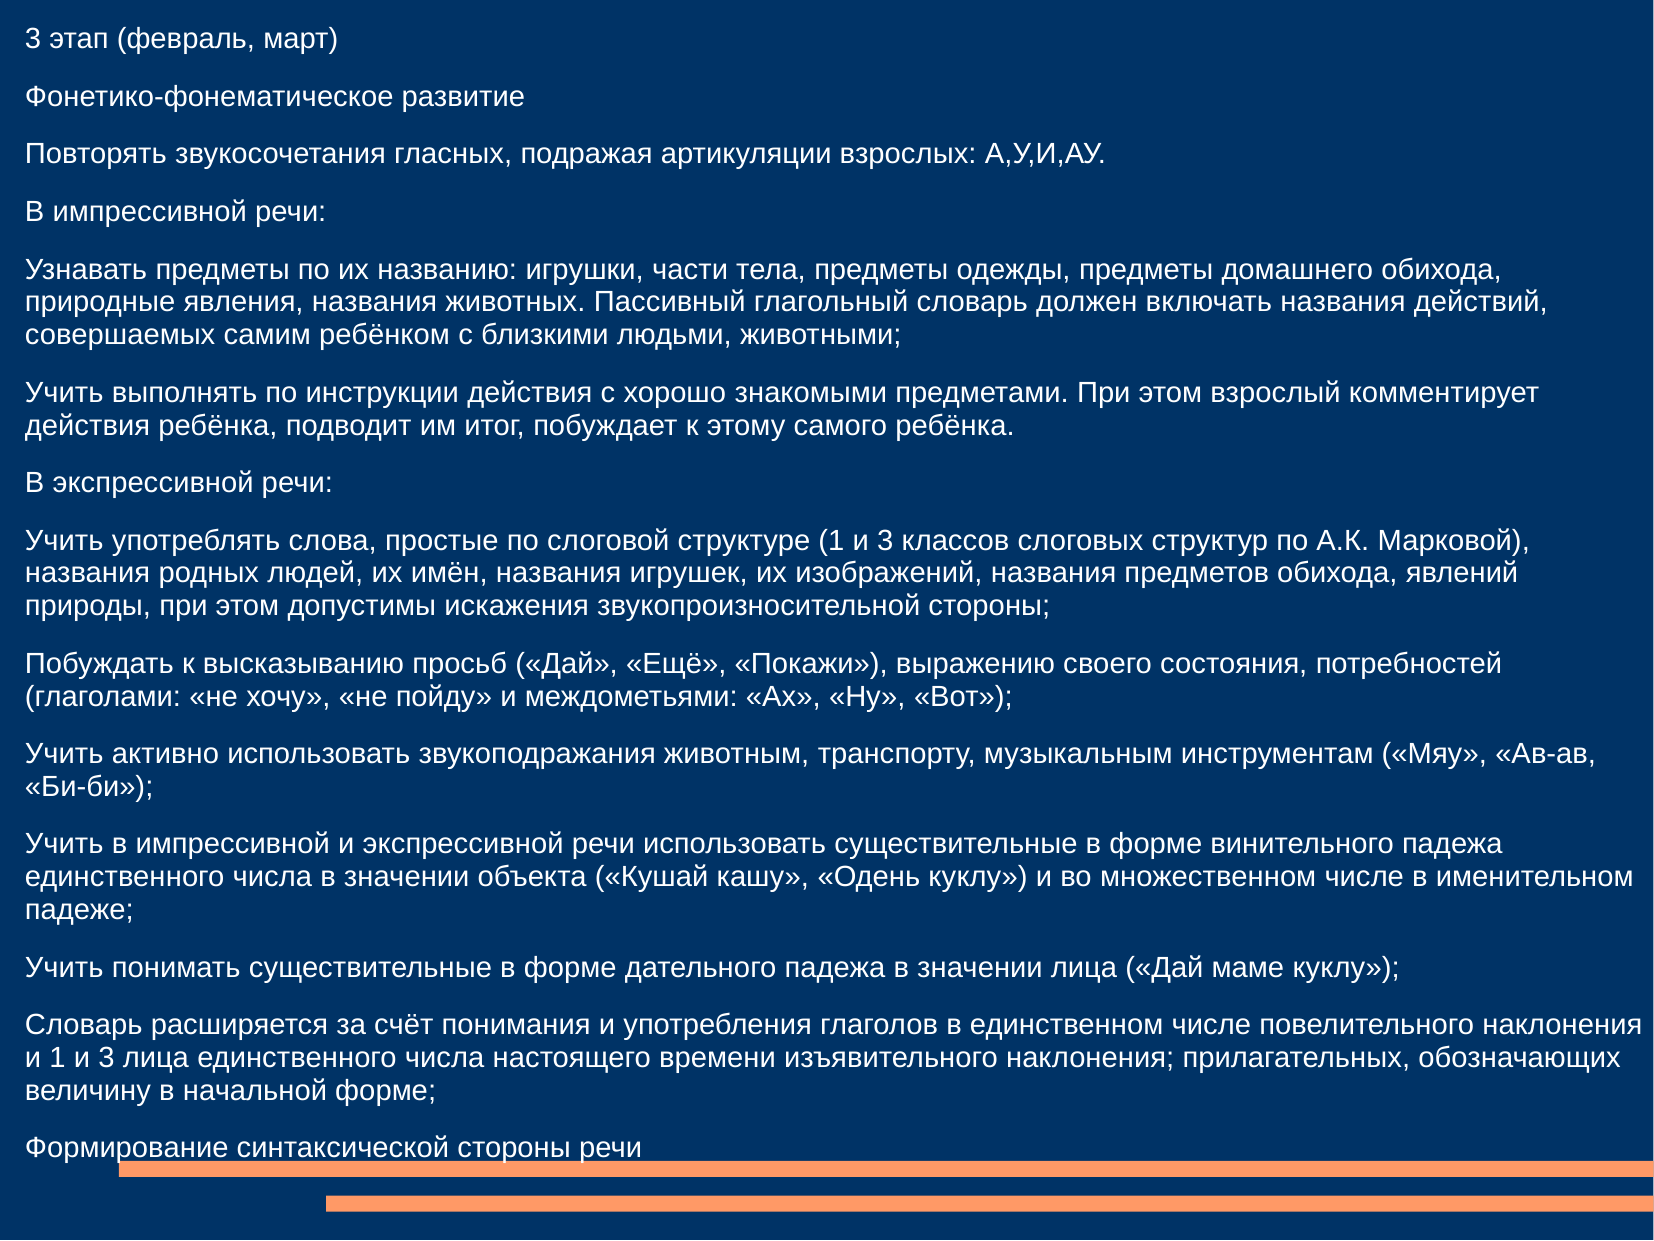

3 этап (февраль, март)
Фонетико-фонематическое развитие
Повторять звукосочетания гласных, подражая артикуляции взрослых: А,У,И,АУ.
В импрессивной речи:
Узнавать предметы по их названию: игрушки, части тела, предметы одежды, предметы домашнего обихода, природные явления, названия животных. Пассивный глагольный словарь должен включать названия действий, совершаемых самим ребёнком с близкими людьми, животными;
Учить выполнять по инструкции действия с хорошо знакомыми предметами. При этом взрослый комментирует действия ребёнка, подводит им итог, побуждает к этому самого ребёнка.
В экспрессивной речи:
Учить употреблять слова, простые по слоговой структуре (1 и 3 классов слоговых структур по А.К. Марковой), названия родных людей, их имён, названия игрушек, их изображений, названия предметов обихода, явлений природы, при этом допустимы искажения звукопроизносительной стороны;
Побуждать к высказыванию просьб («Дай», «Ещё», «Покажи»), выражению своего состояния, потребностей (глаголами: «не хочу», «не пойду» и междометьями: «Ах», «Ну», «Вот»);
Учить активно использовать звукоподражания животным, транспорту, музыкальным инструментам («Мяу», «Ав-ав, «Би-би»);
Учить в импрессивной и экспрессивной речи использовать существительные в форме винительного падежа единственного числа в значении объекта («Кушай кашу», «Одень куклу») и во множественном числе в именительном падеже;
Учить понимать существительные в форме дательного падежа в значении лица («Дай маме куклу»);
Словарь расширяется за счёт понимания и употребления глаголов в единственном числе повелительного наклонения и 1 и 3 лица единственного числа настоящего времени изъявительного наклонения; прилагательных, обозначающих величину в начальной форме;
Формирование синтаксической стороны речи